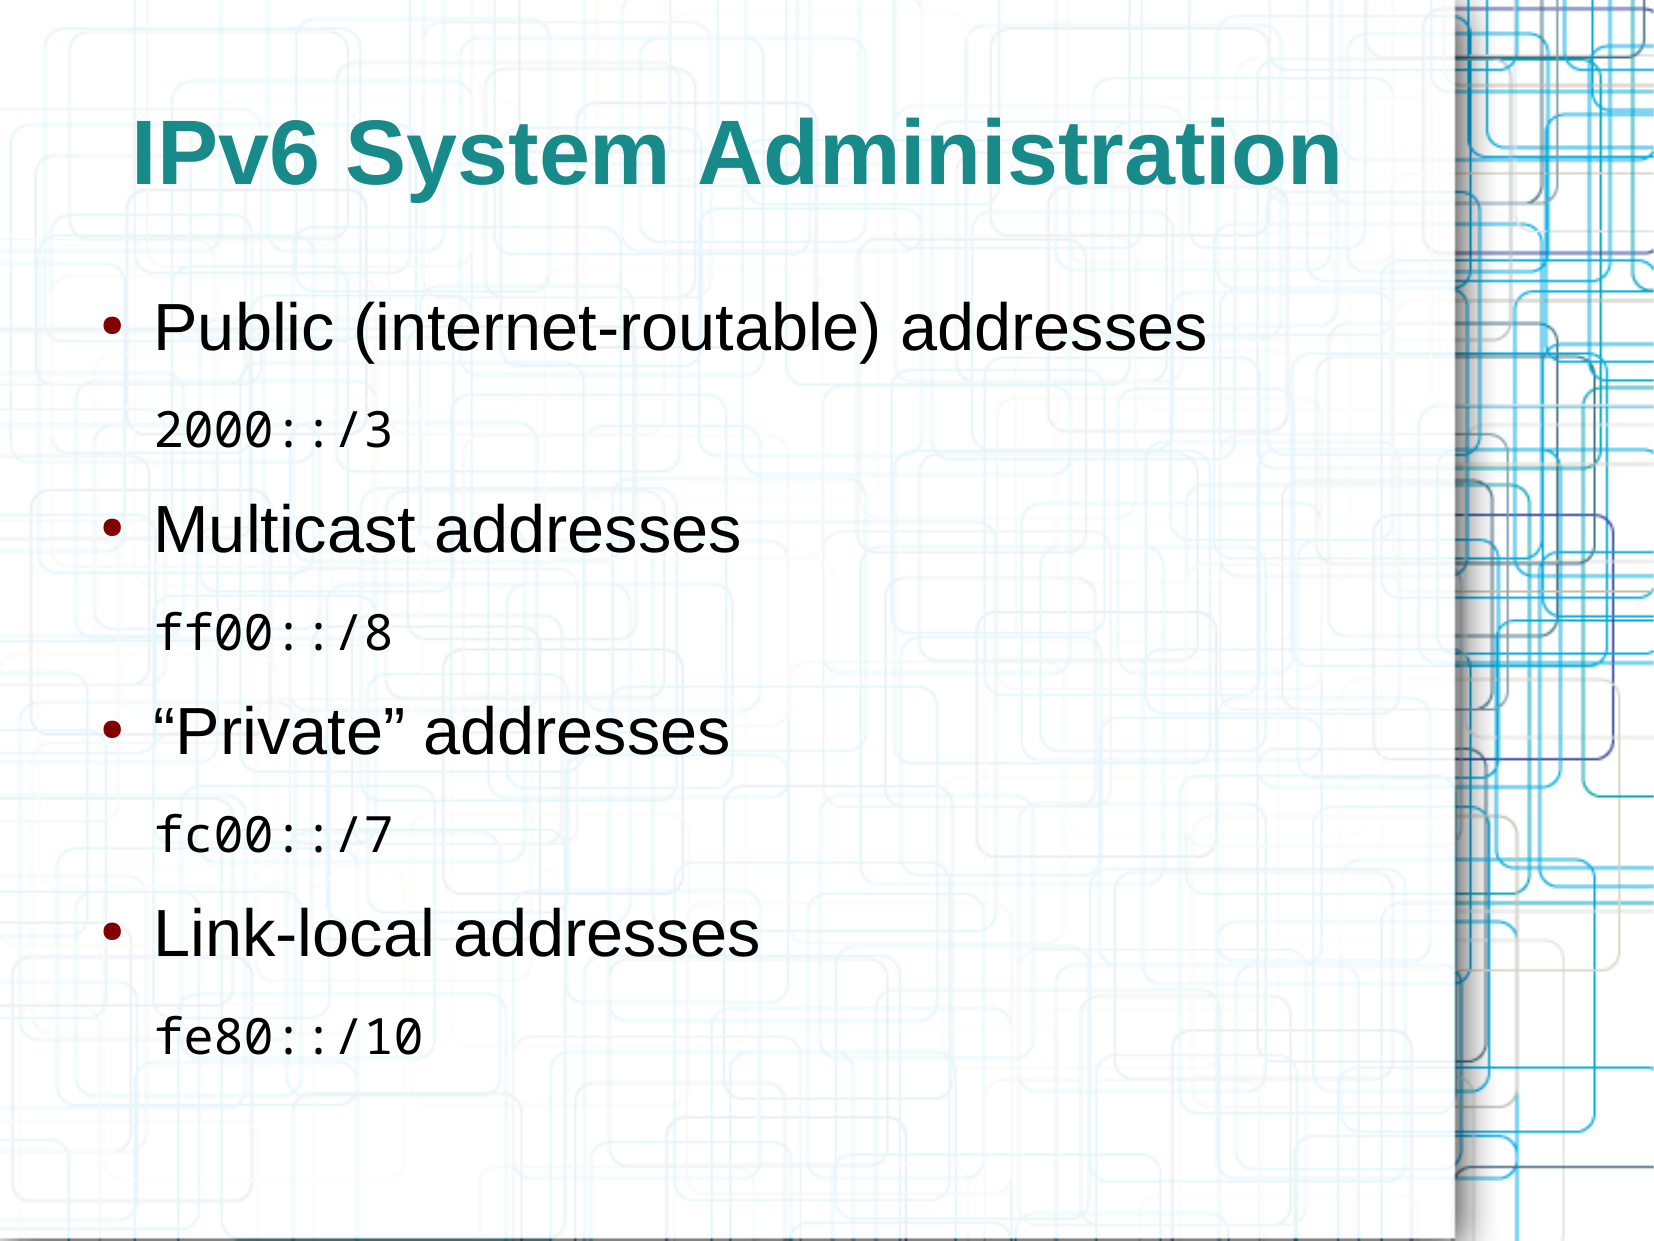

# IPv6 System Administration
Public (internet-routable) addresses
2000::/3
Multicast addresses
ff00::/8
“Private” addresses
fc00::/7
Link-local addresses
fe80::/10